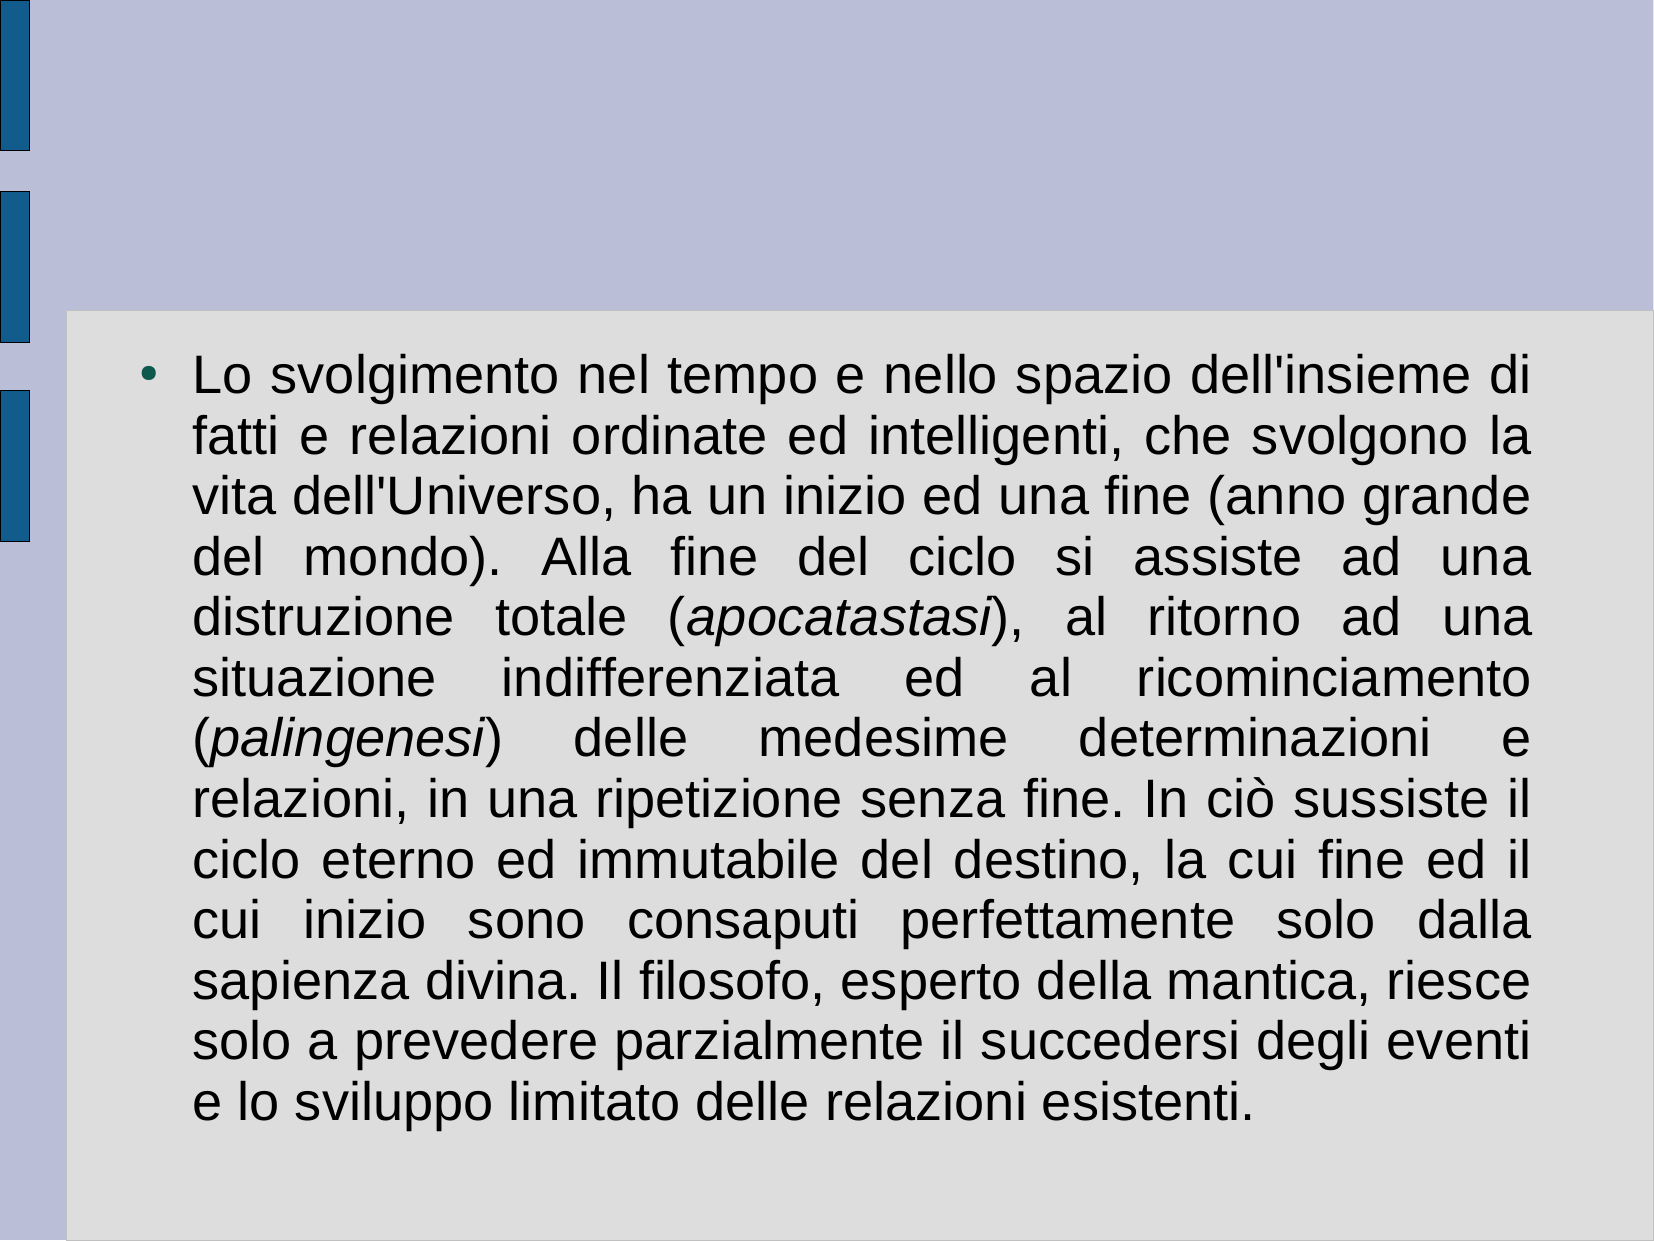

#
Lo svolgimento nel tempo e nello spazio dell'insieme di fatti e relazioni ordinate ed intelligenti, che svolgono la vita dell'Universo, ha un inizio ed una fine (anno grande del mondo). Alla fine del ciclo si assiste ad una distruzione totale (apocatastasi), al ritorno ad una situazione indifferenziata ed al ricominciamento (palingenesi) delle medesime determinazioni e relazioni, in una ripetizione senza fine. In ciò sussiste il ciclo eterno ed immutabile del destino, la cui fine ed il cui inizio sono consaputi perfettamente solo dalla sapienza divina. Il filosofo, esperto della mantica, riesce solo a prevedere parzialmente il succedersi degli eventi e lo sviluppo limitato delle relazioni esistenti.